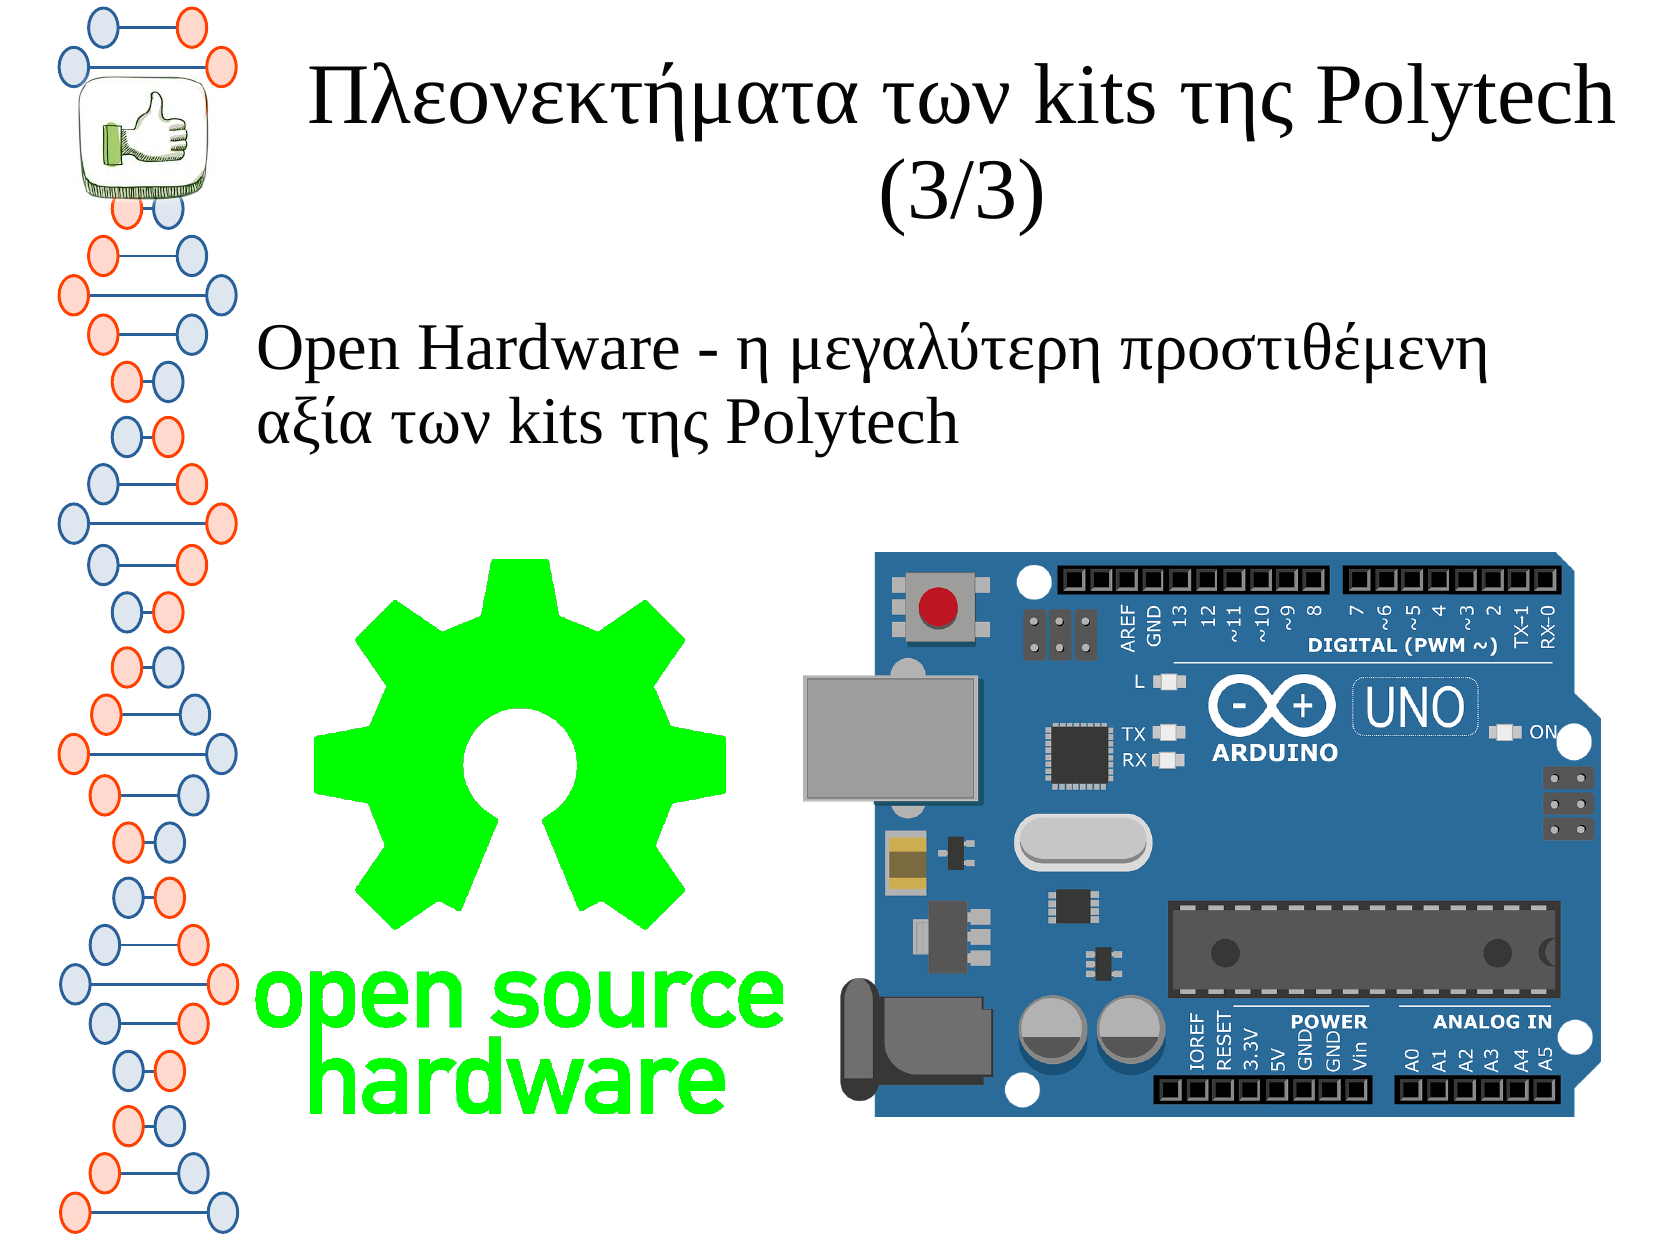

# Πλεονεκτήματα των kits της Polytech (3/3)
Open Hardware - η μεγαλύτερη προστιθέμενη αξία των kits της Polytech